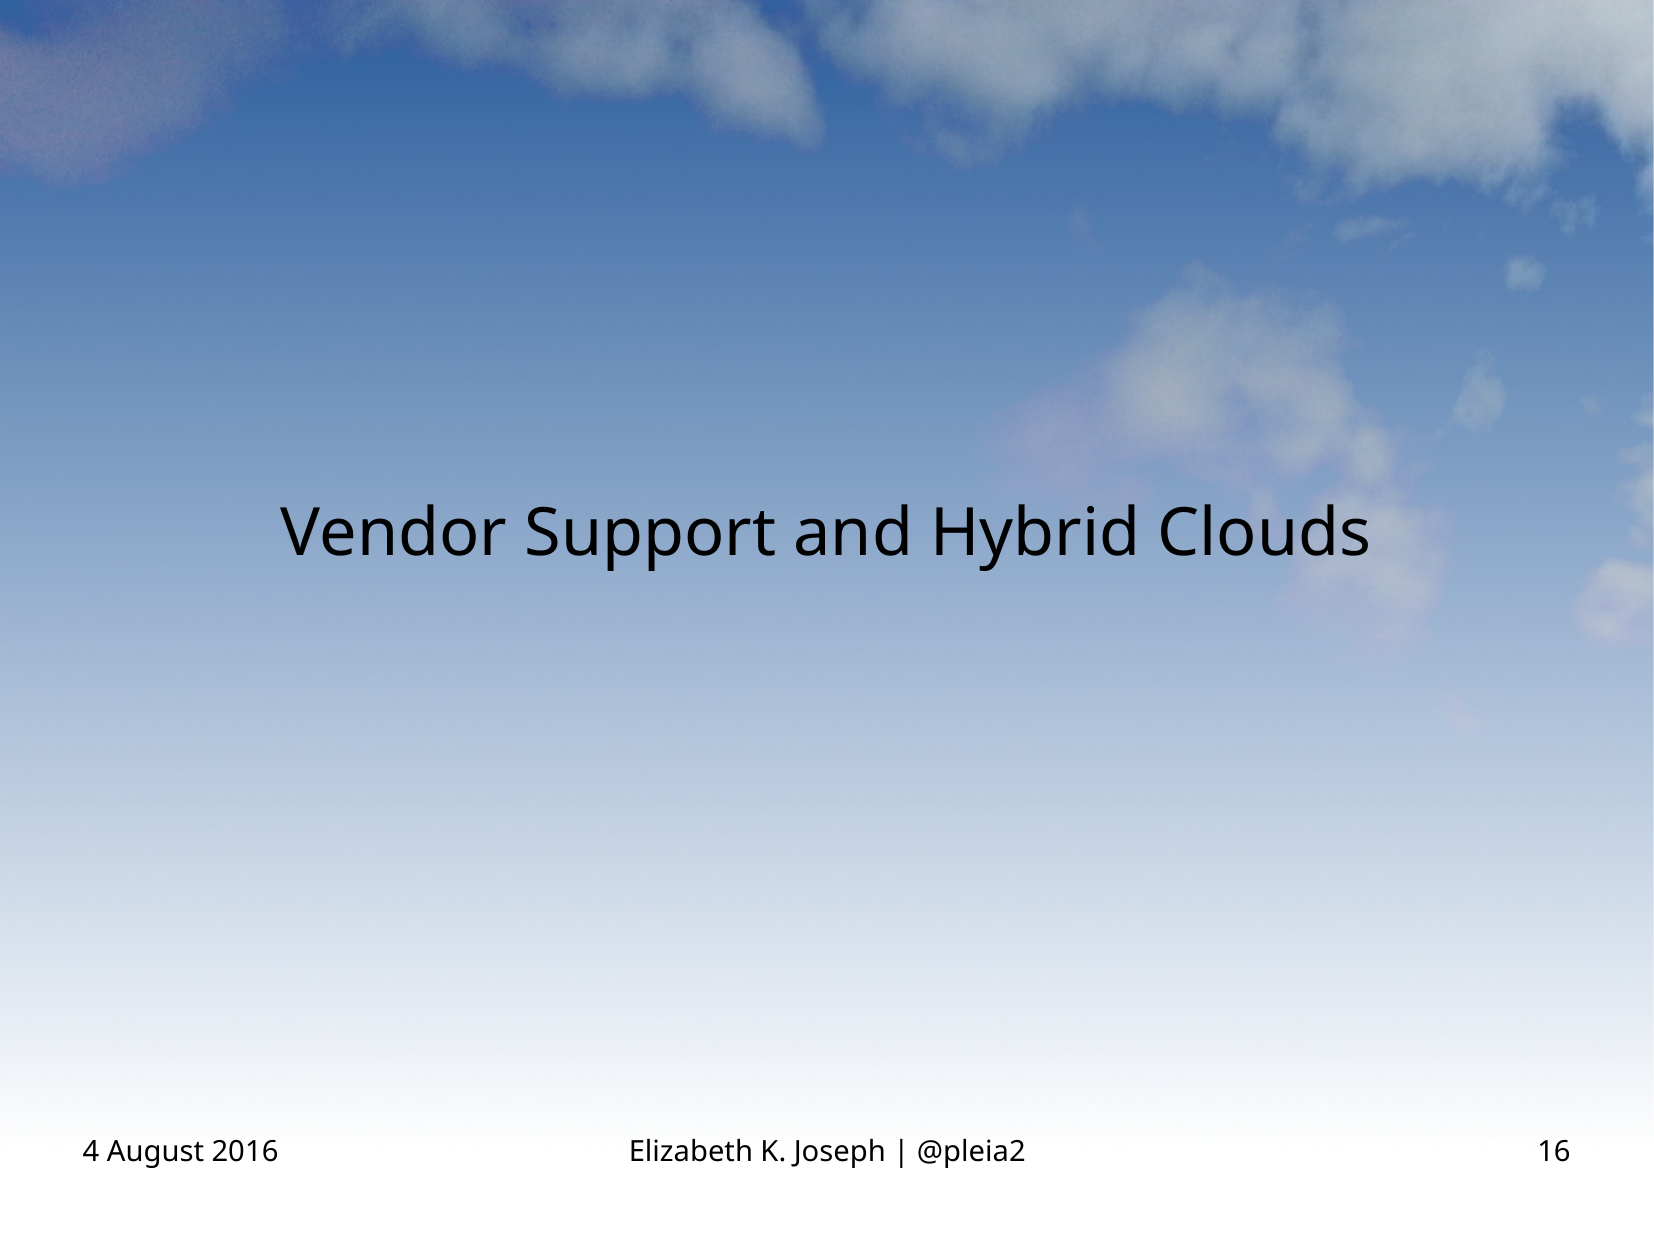

# Vendor Support and Hybrid Clouds
4 August 2016
Elizabeth K. Joseph | @pleia2
16